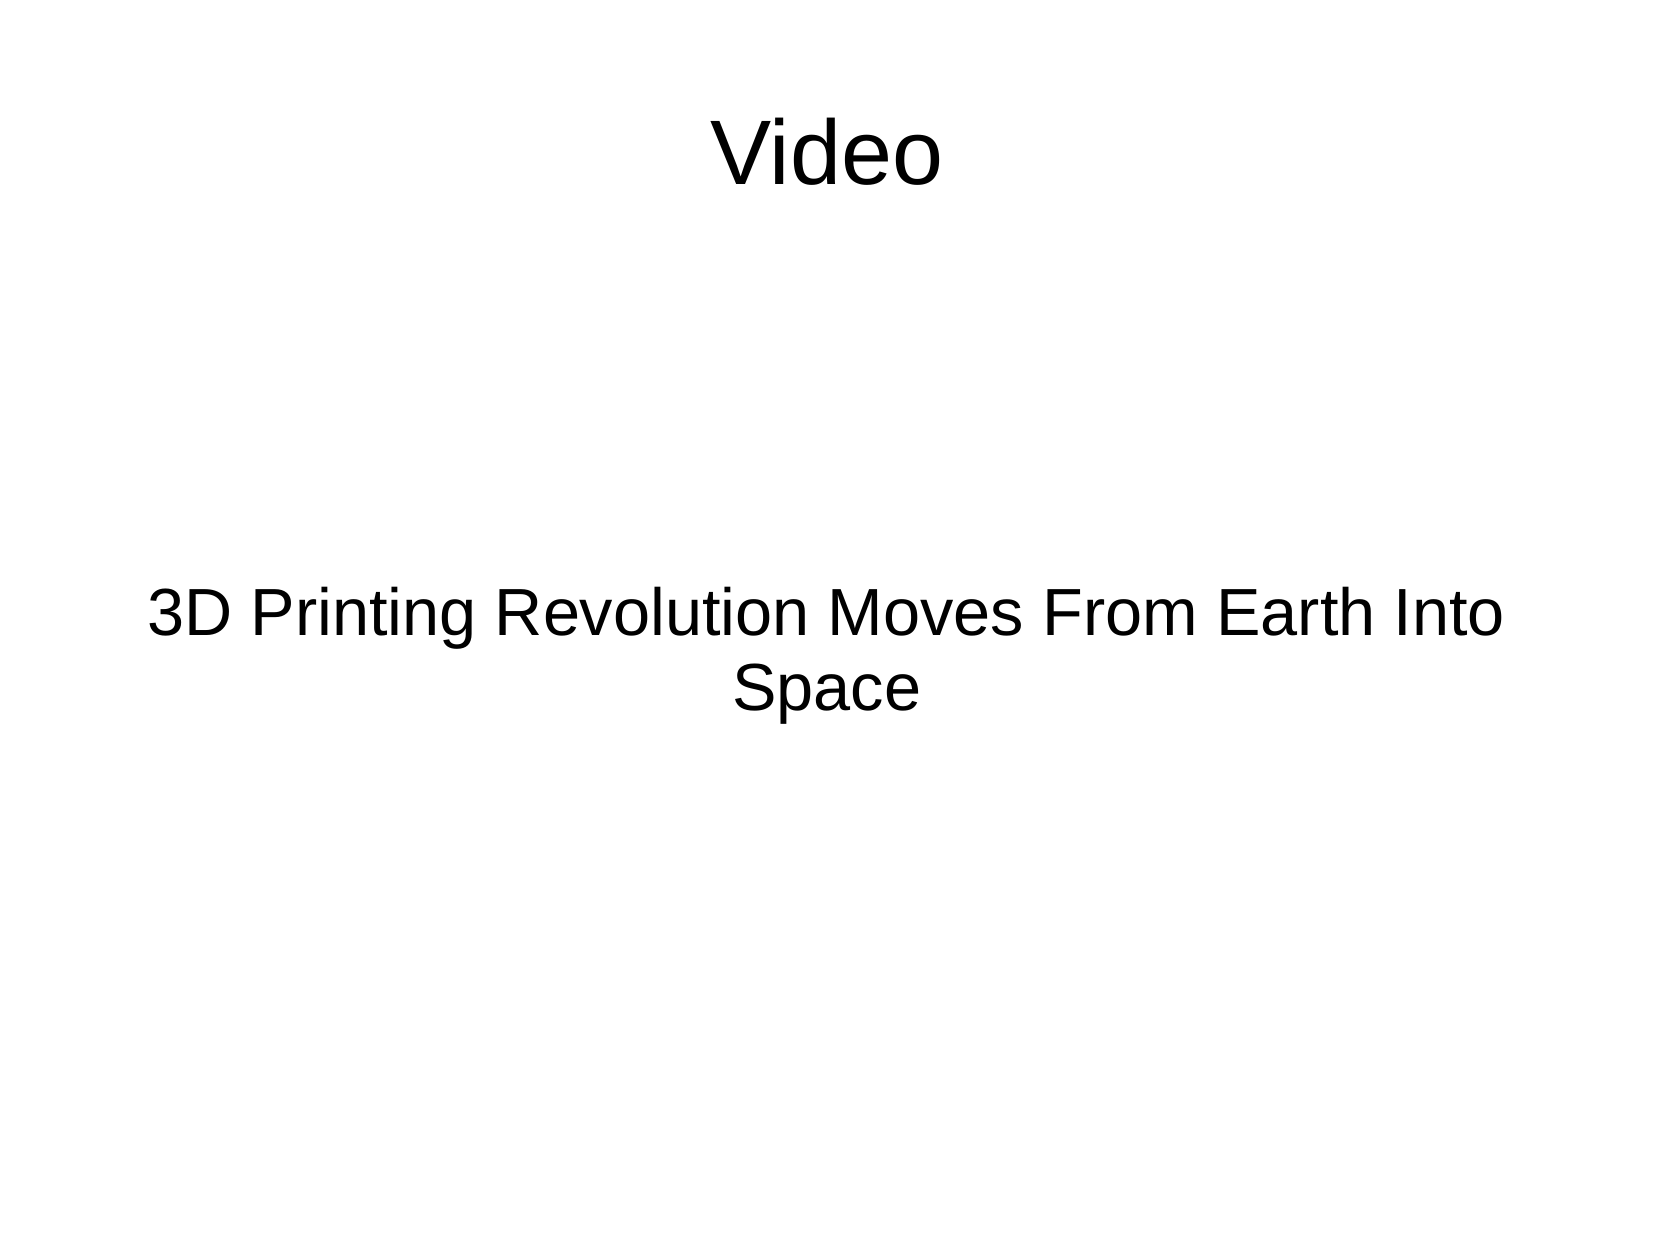

# Video
3D Printing Revolution Moves From Earth Into Space